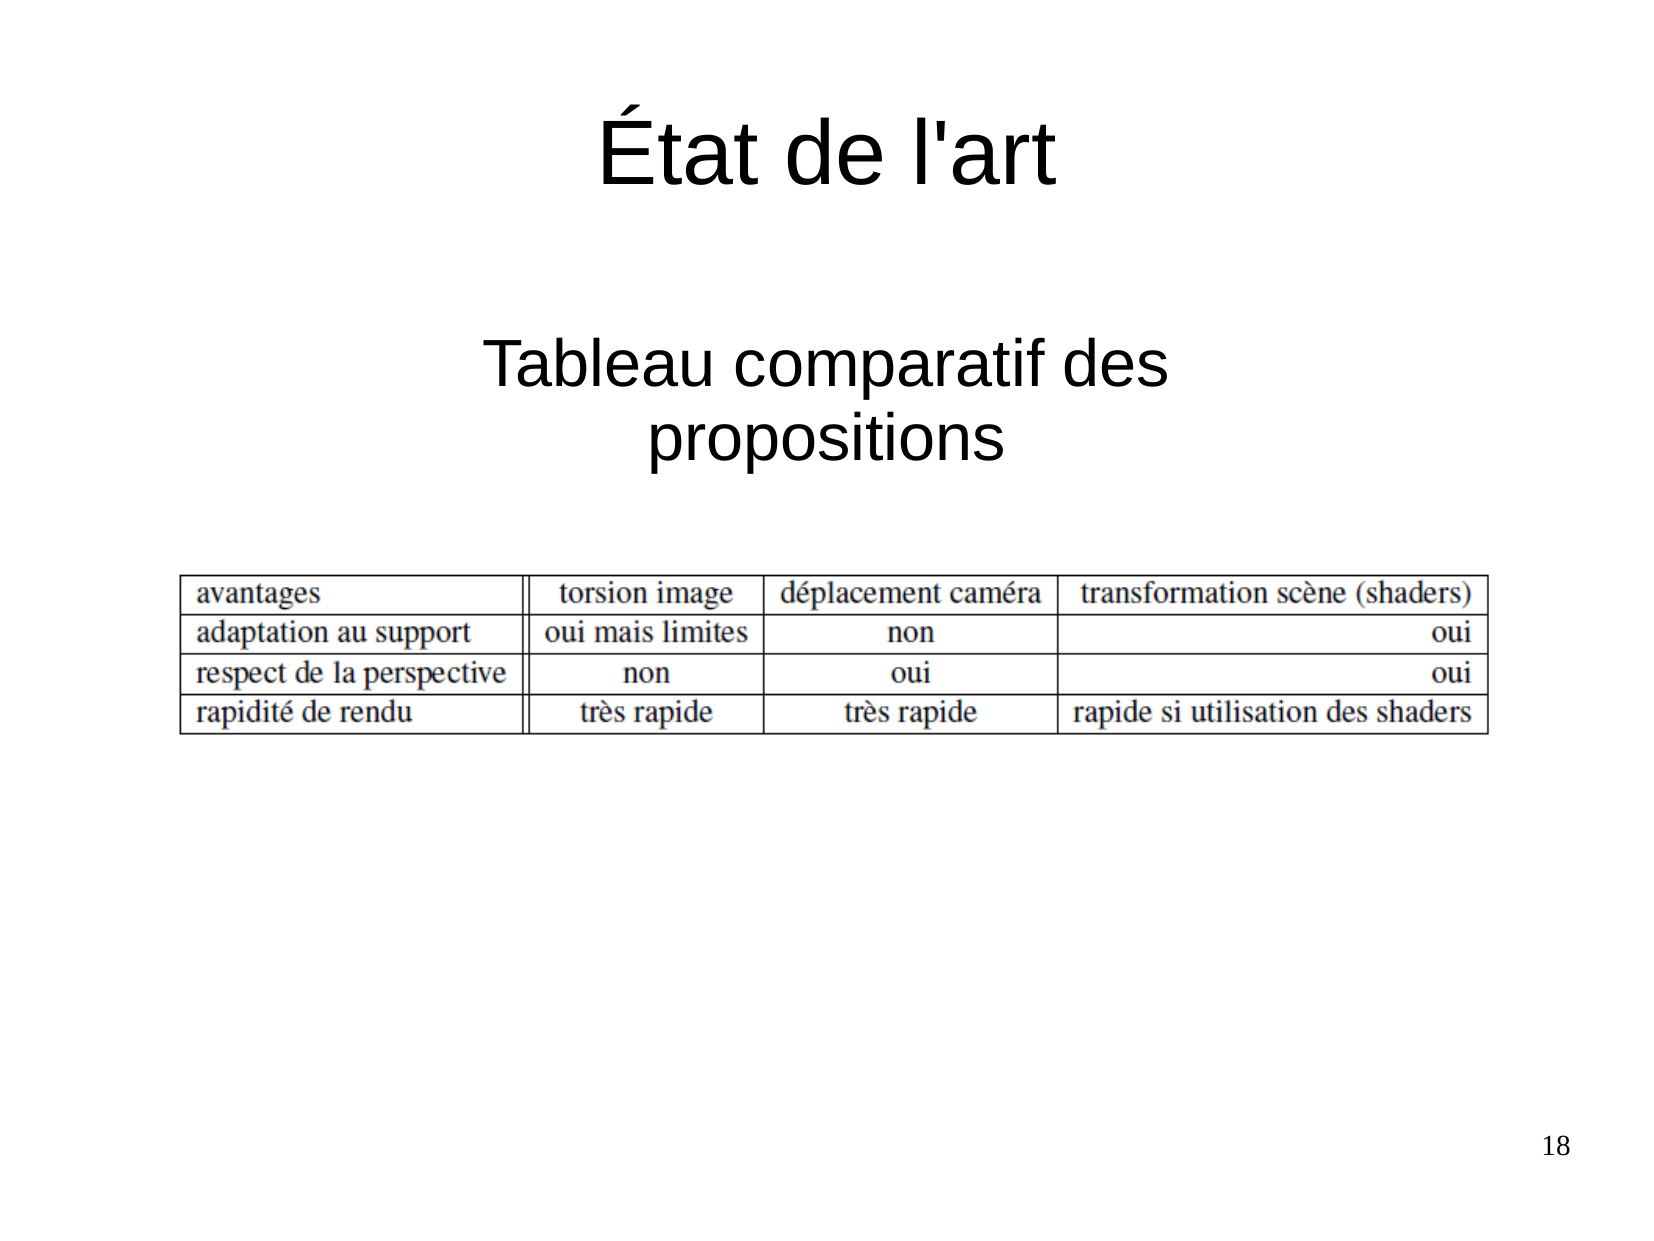

# État de l'art
Tableau comparatif des
propositions
18